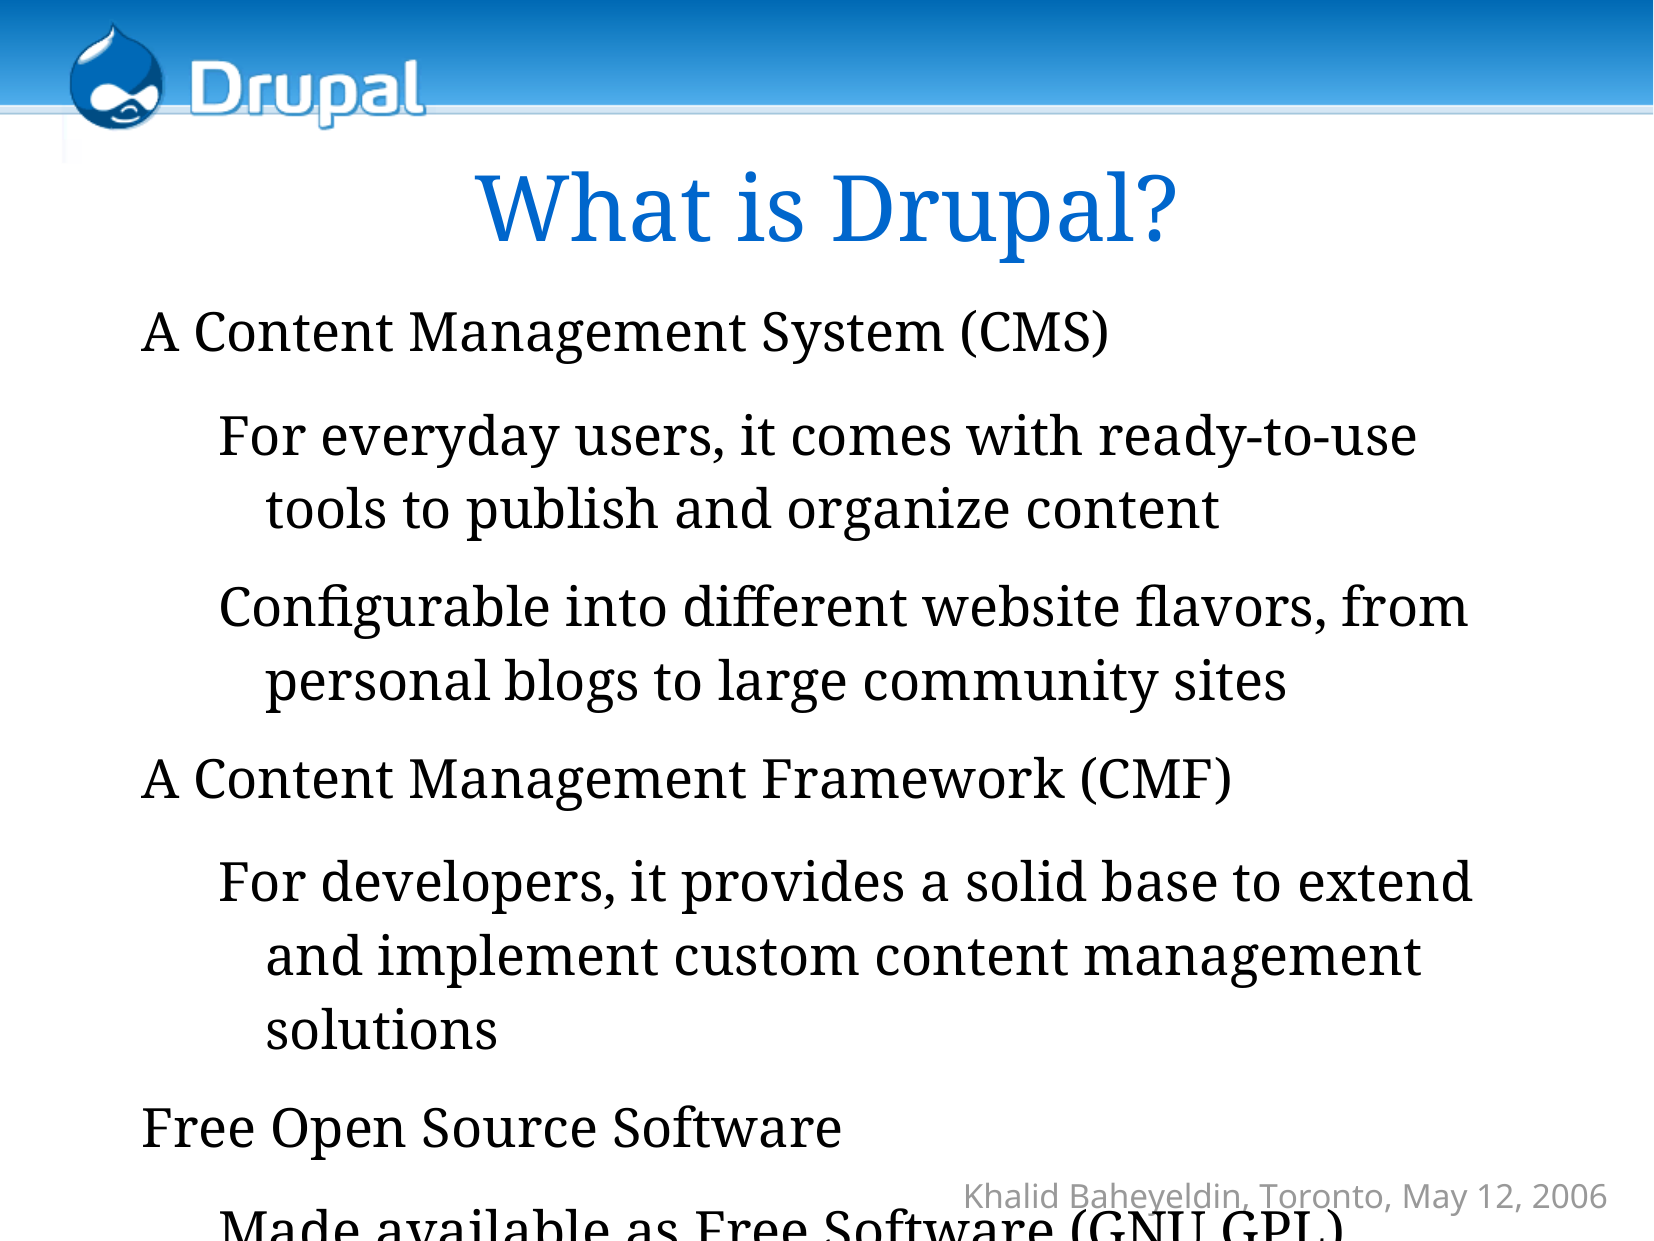

# What is Drupal?
A Content Management System (CMS)
For everyday users, it comes with ready-to-use tools to publish and organize content
Configurable into different website flavors, from personal blogs to large community sites
A Content Management Framework (CMF)
For developers, it provides a solid base to extend and implement custom content management solutions
Free Open Source Software
Made available as Free Software (GNU GPL)
Runs on PHP with an SQL backend